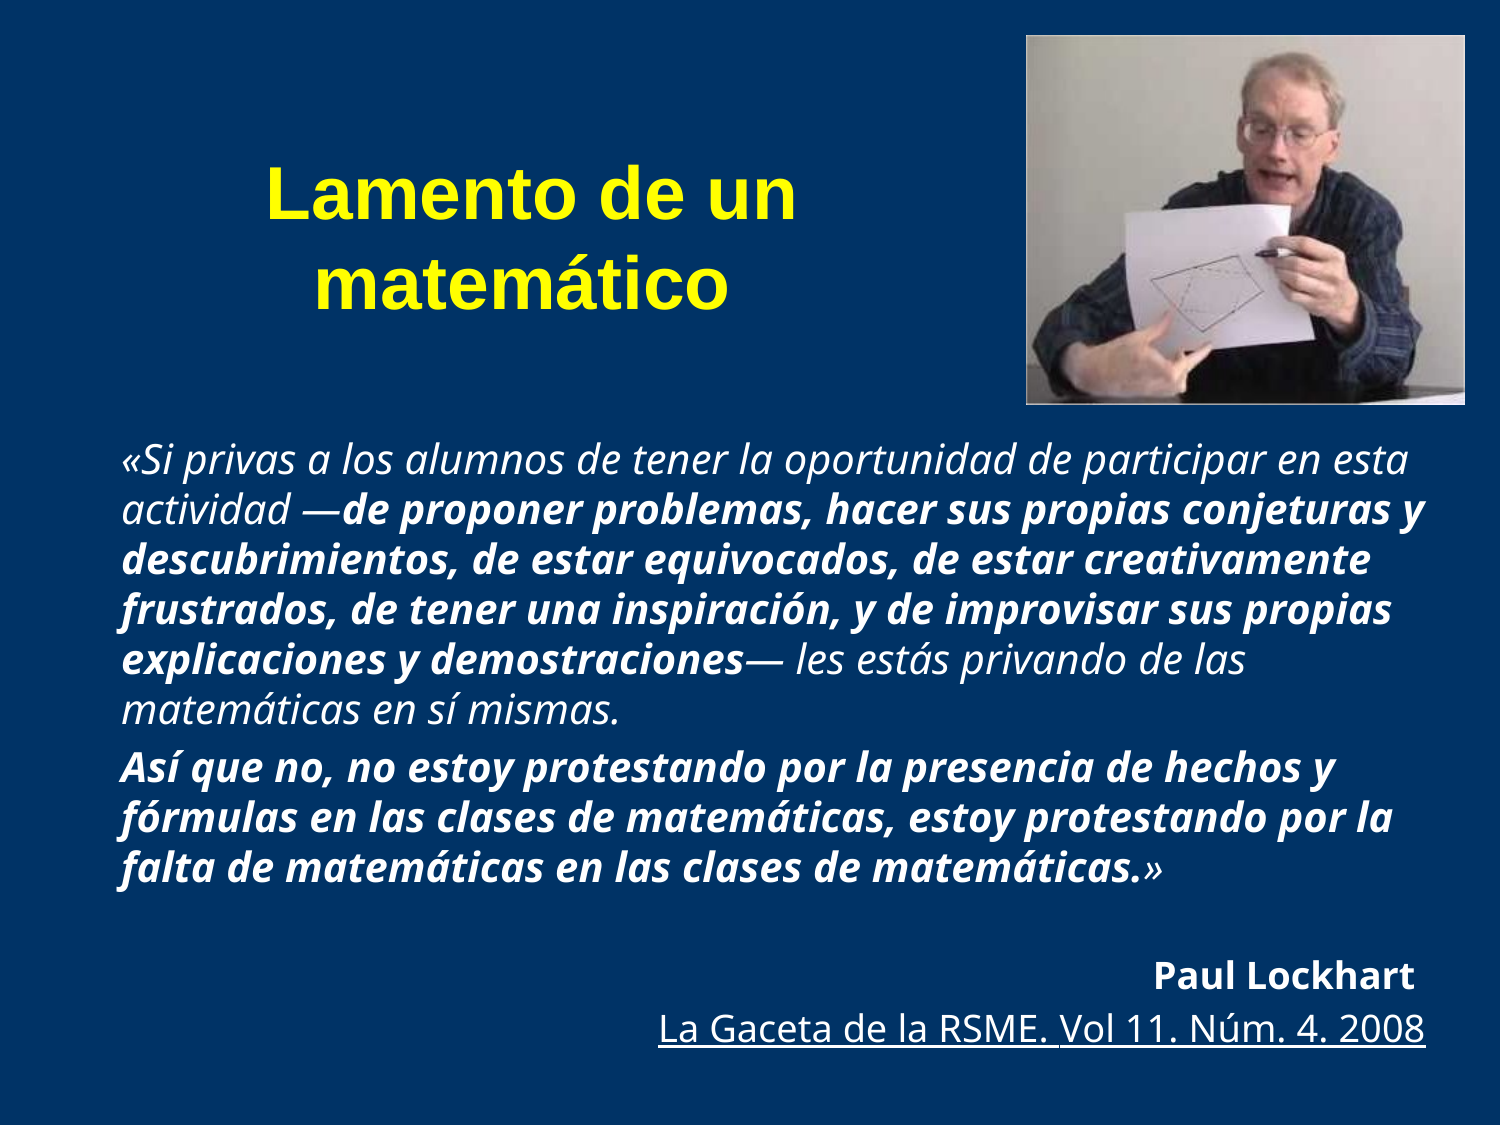

# Lamento de un matemático
«Si privas a los alumnos de tener la oportunidad de participar en esta actividad —de proponer problemas, hacer sus propias conjeturas y descubrimientos, de estar equivocados, de estar creativamente frustrados, de tener una inspiración, y de improvisar sus propias explicaciones y demostraciones— les estás privando de las matemáticas en sí mismas.
Así que no, no estoy protestando por la presencia de hechos y fórmulas en las clases de matemáticas, estoy protestando por la falta de matemáticas en las clases de matemáticas.»
Paul Lockhart
La Gaceta de la RSME. Vol 11. Núm. 4. 2008